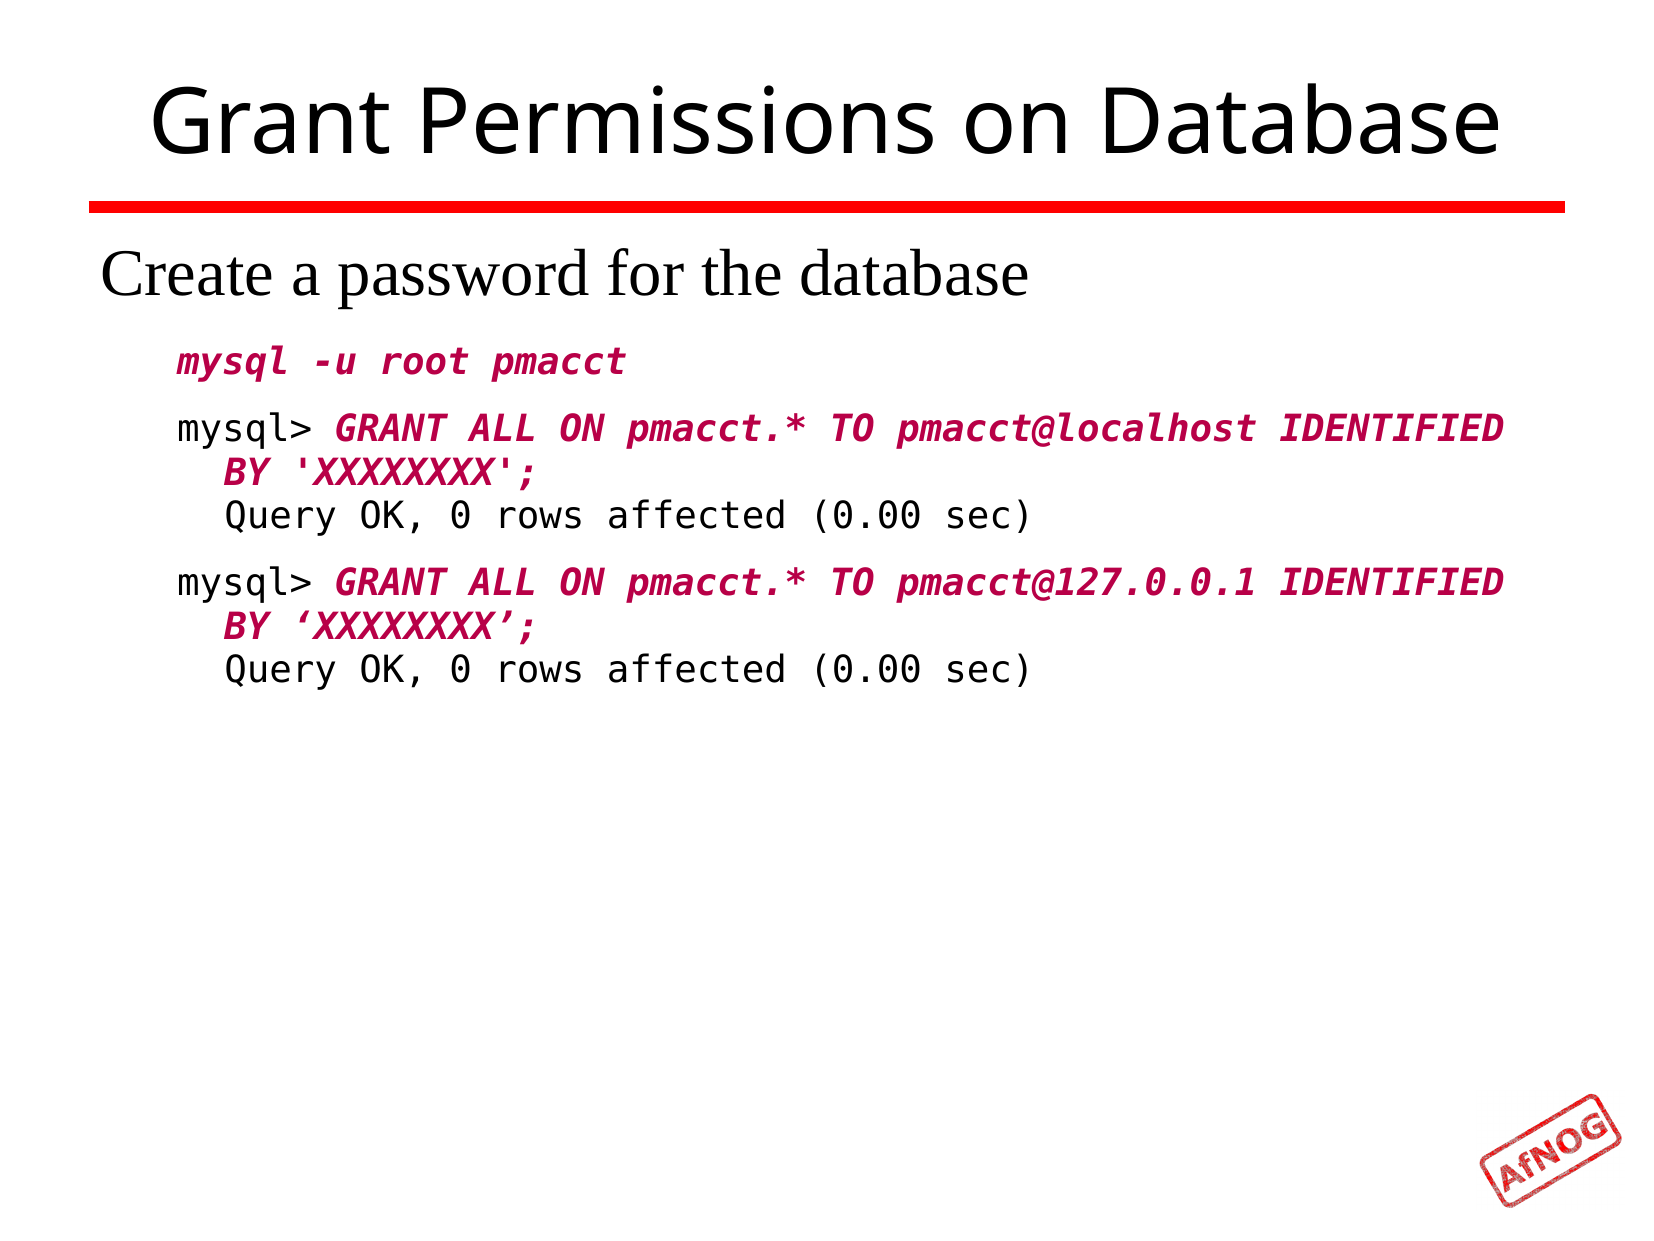

# Grant Permissions on Database
Create a password for the database
mysql -u root pmacct
mysql> GRANT ALL ON pmacct.* TO pmacct@localhost IDENTIFIED BY 'XXXXXXXX';
Query OK, 0 rows affected (0.00 sec)
mysql> GRANT ALL ON pmacct.* TO pmacct@127.0.0.1 IDENTIFIED BY ‘XXXXXXXX’;
Query OK, 0 rows affected (0.00 sec)